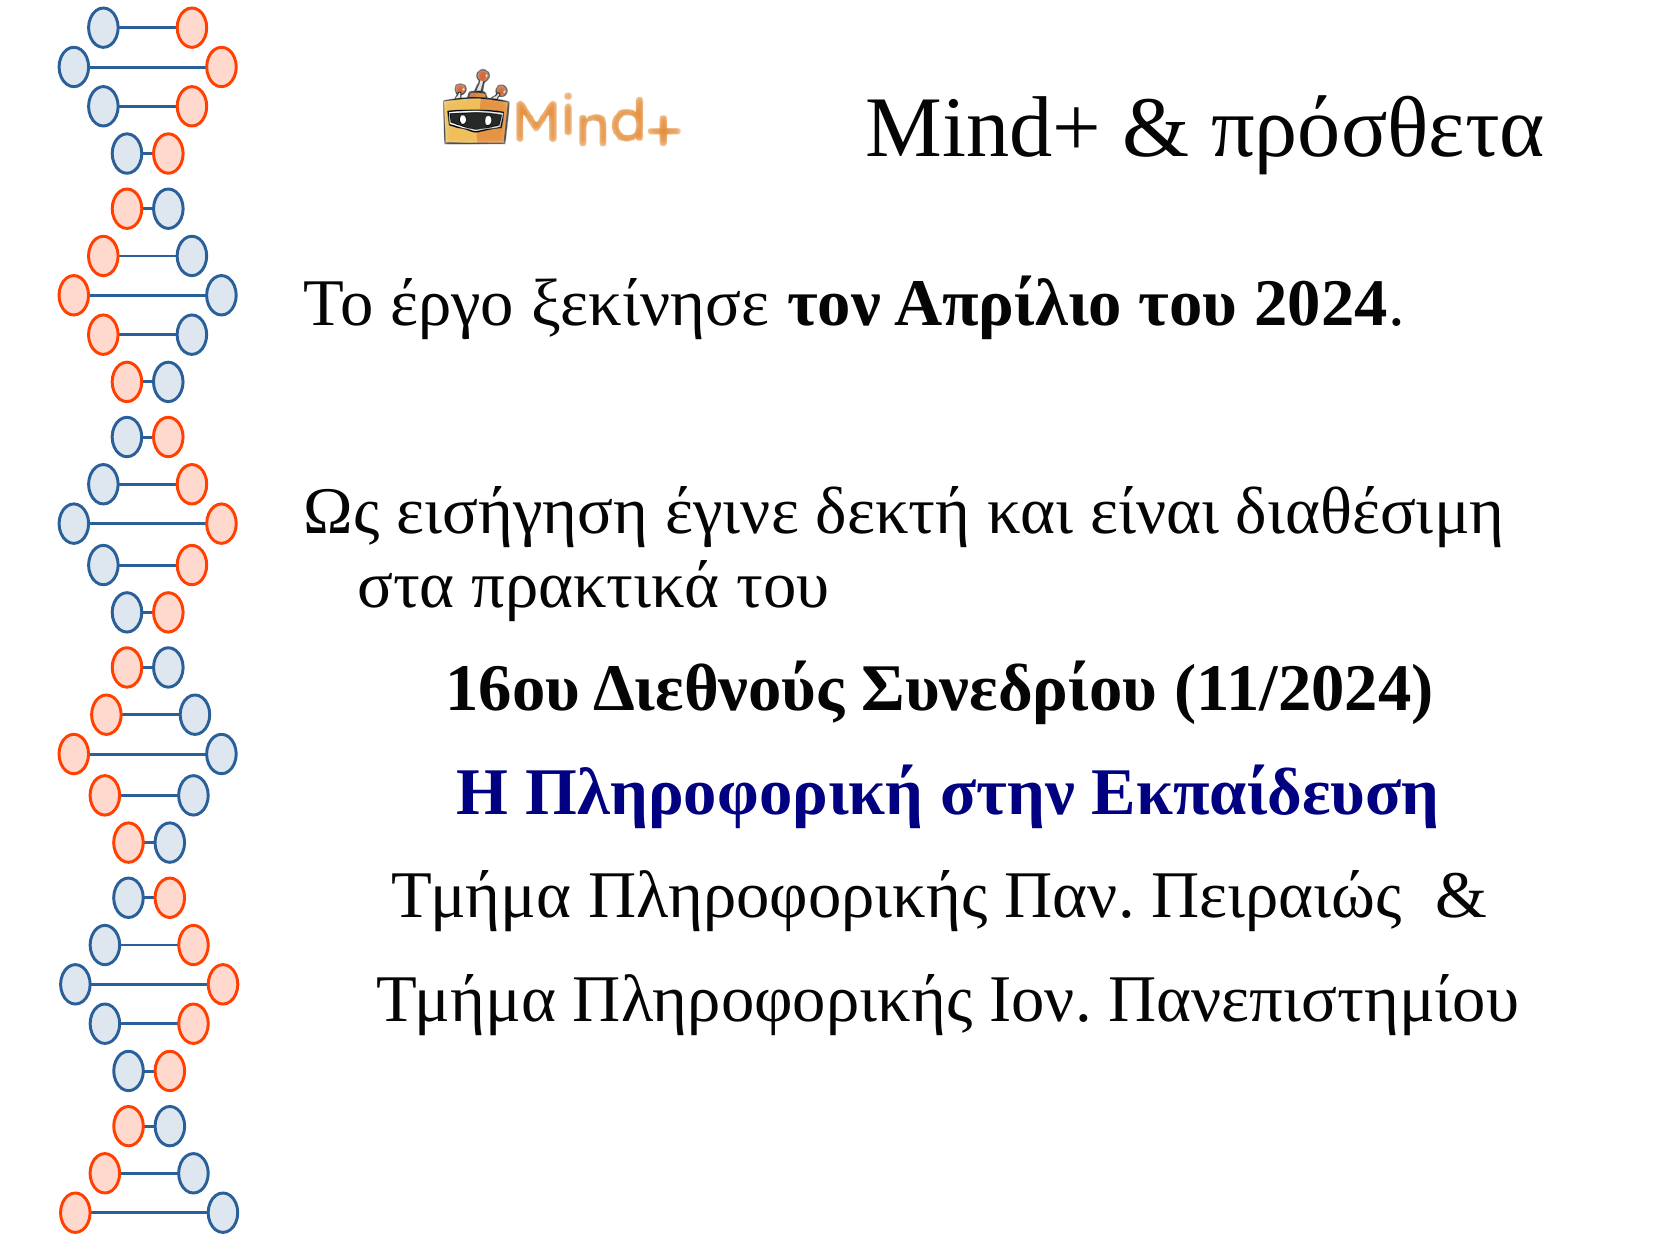

# Mind+ & πρόσθετα
Το έργο ξεκίνησε τον Απρίλιο του 2024.
Ως εισήγηση έγινε δεκτή και είναι διαθέσιμη στα πρακτικά του
16oυ Διεθνούς Συνεδρίου (11/2024)
Η Πληροφορική στην Εκπαίδευση
Τμήμα Πληροφορικής Παν. Πειραιώς &
Τμήμα Πληροφορικής Ιον. Πανεπιστημίου